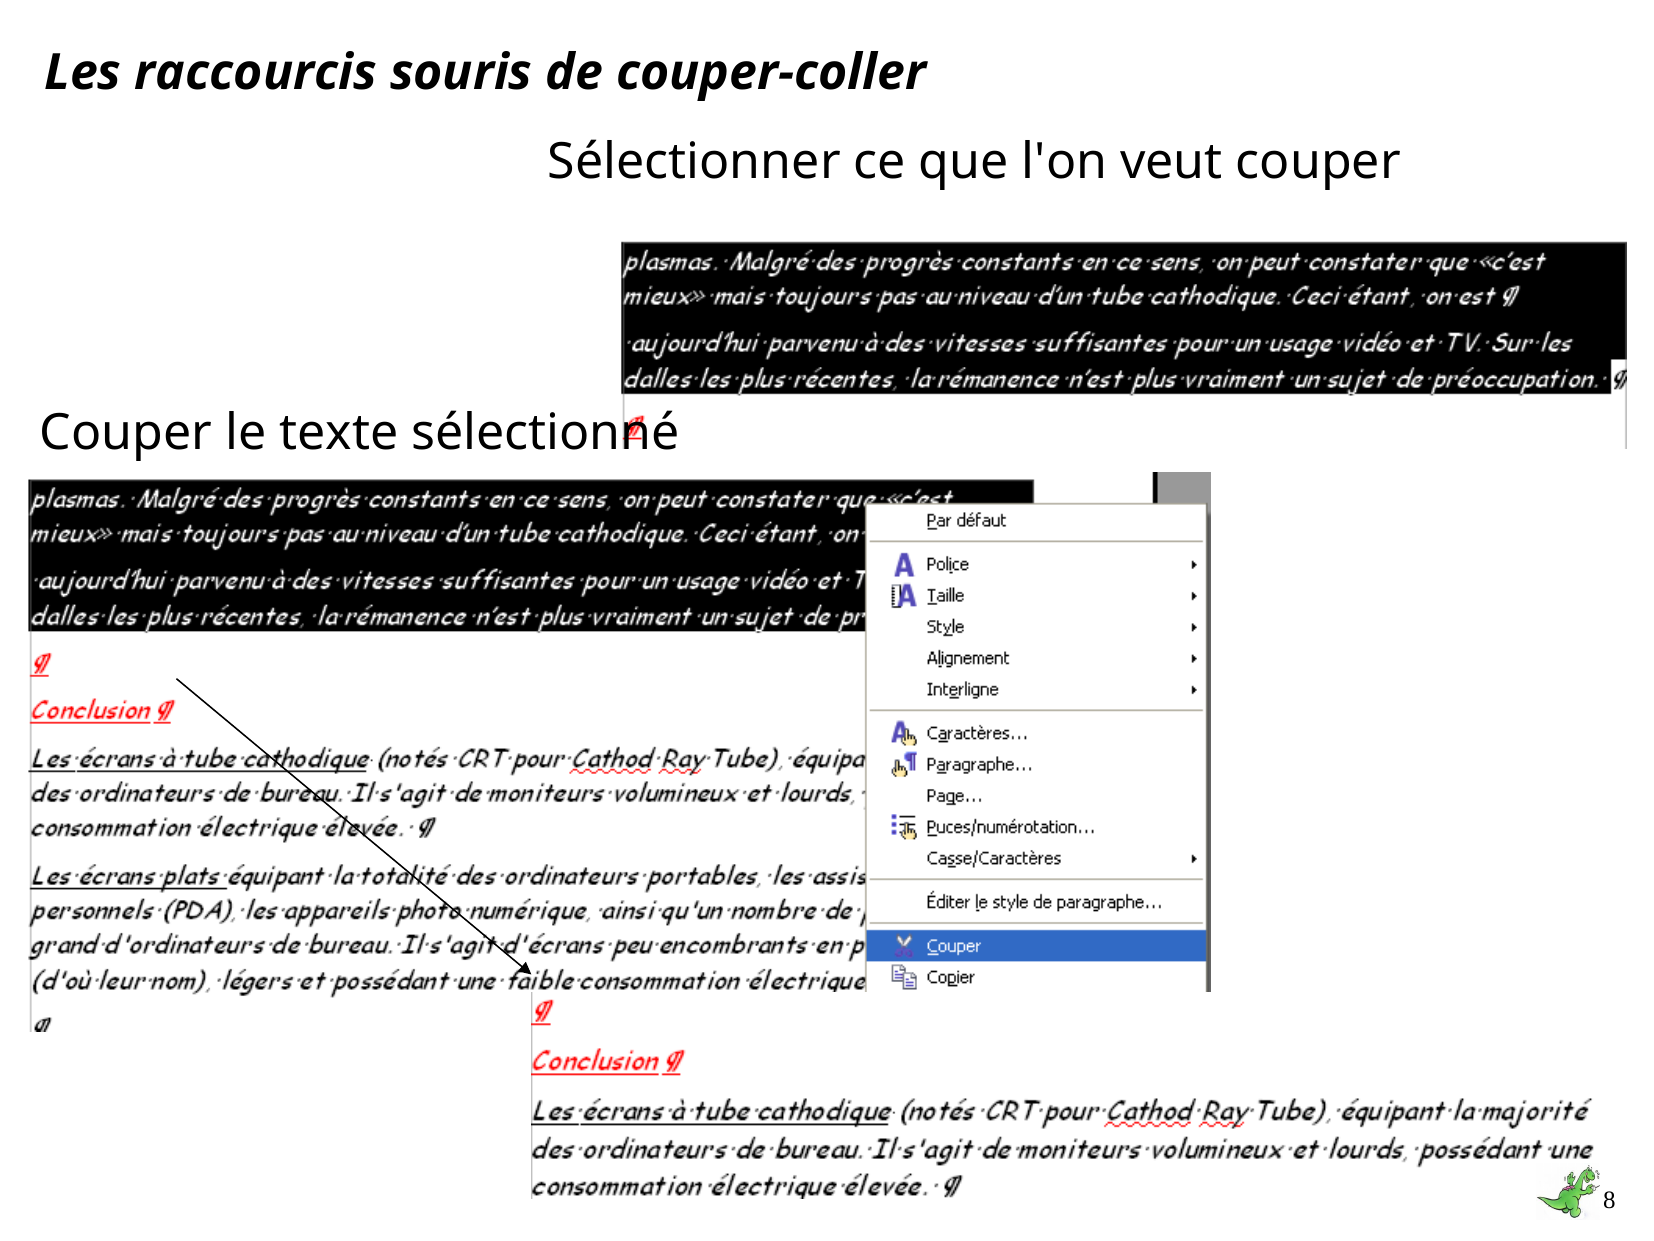

Les raccourcis souris de couper-coller
Sélectionner ce que l'on veut couper
Couper le texte sélectionné
8